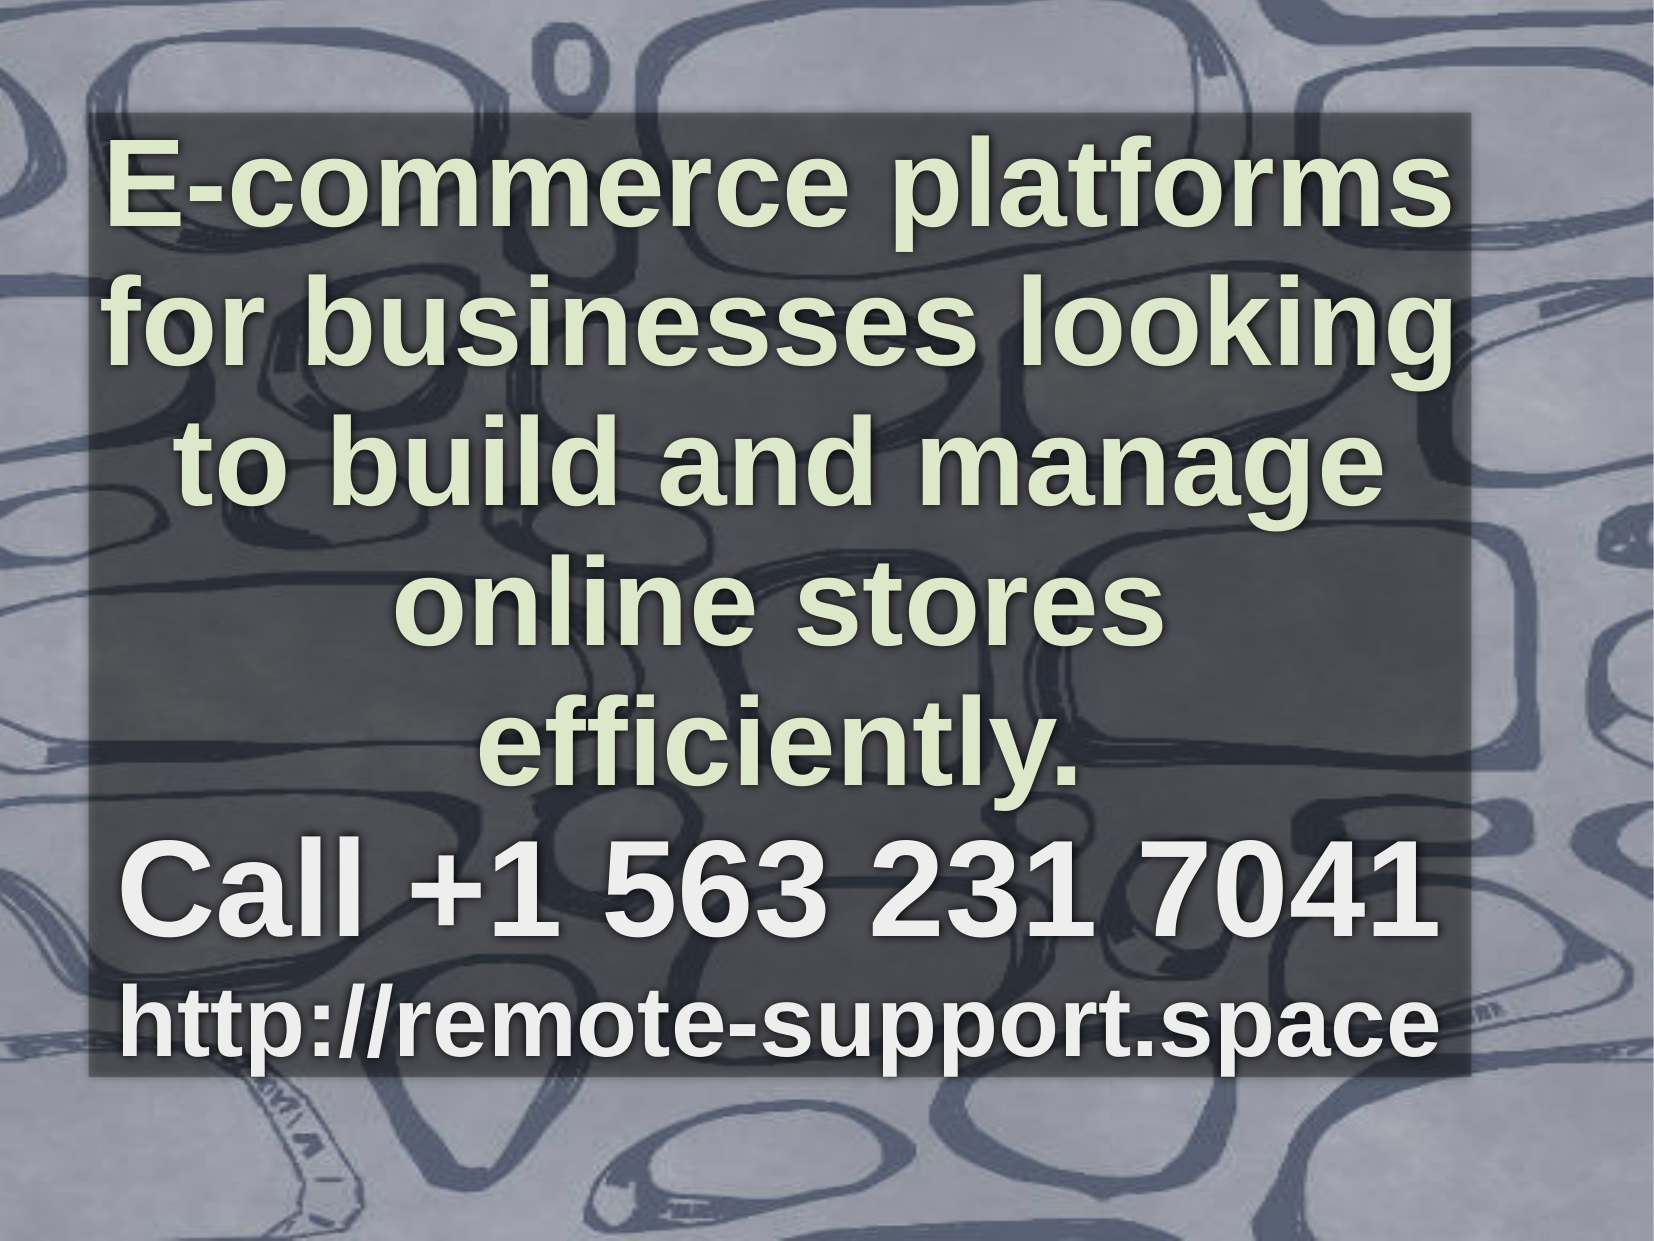

E-commerce platforms for businesses looking to build and manage online stores efficiently.
Call +1 563 231 7041
http://remote-support.space